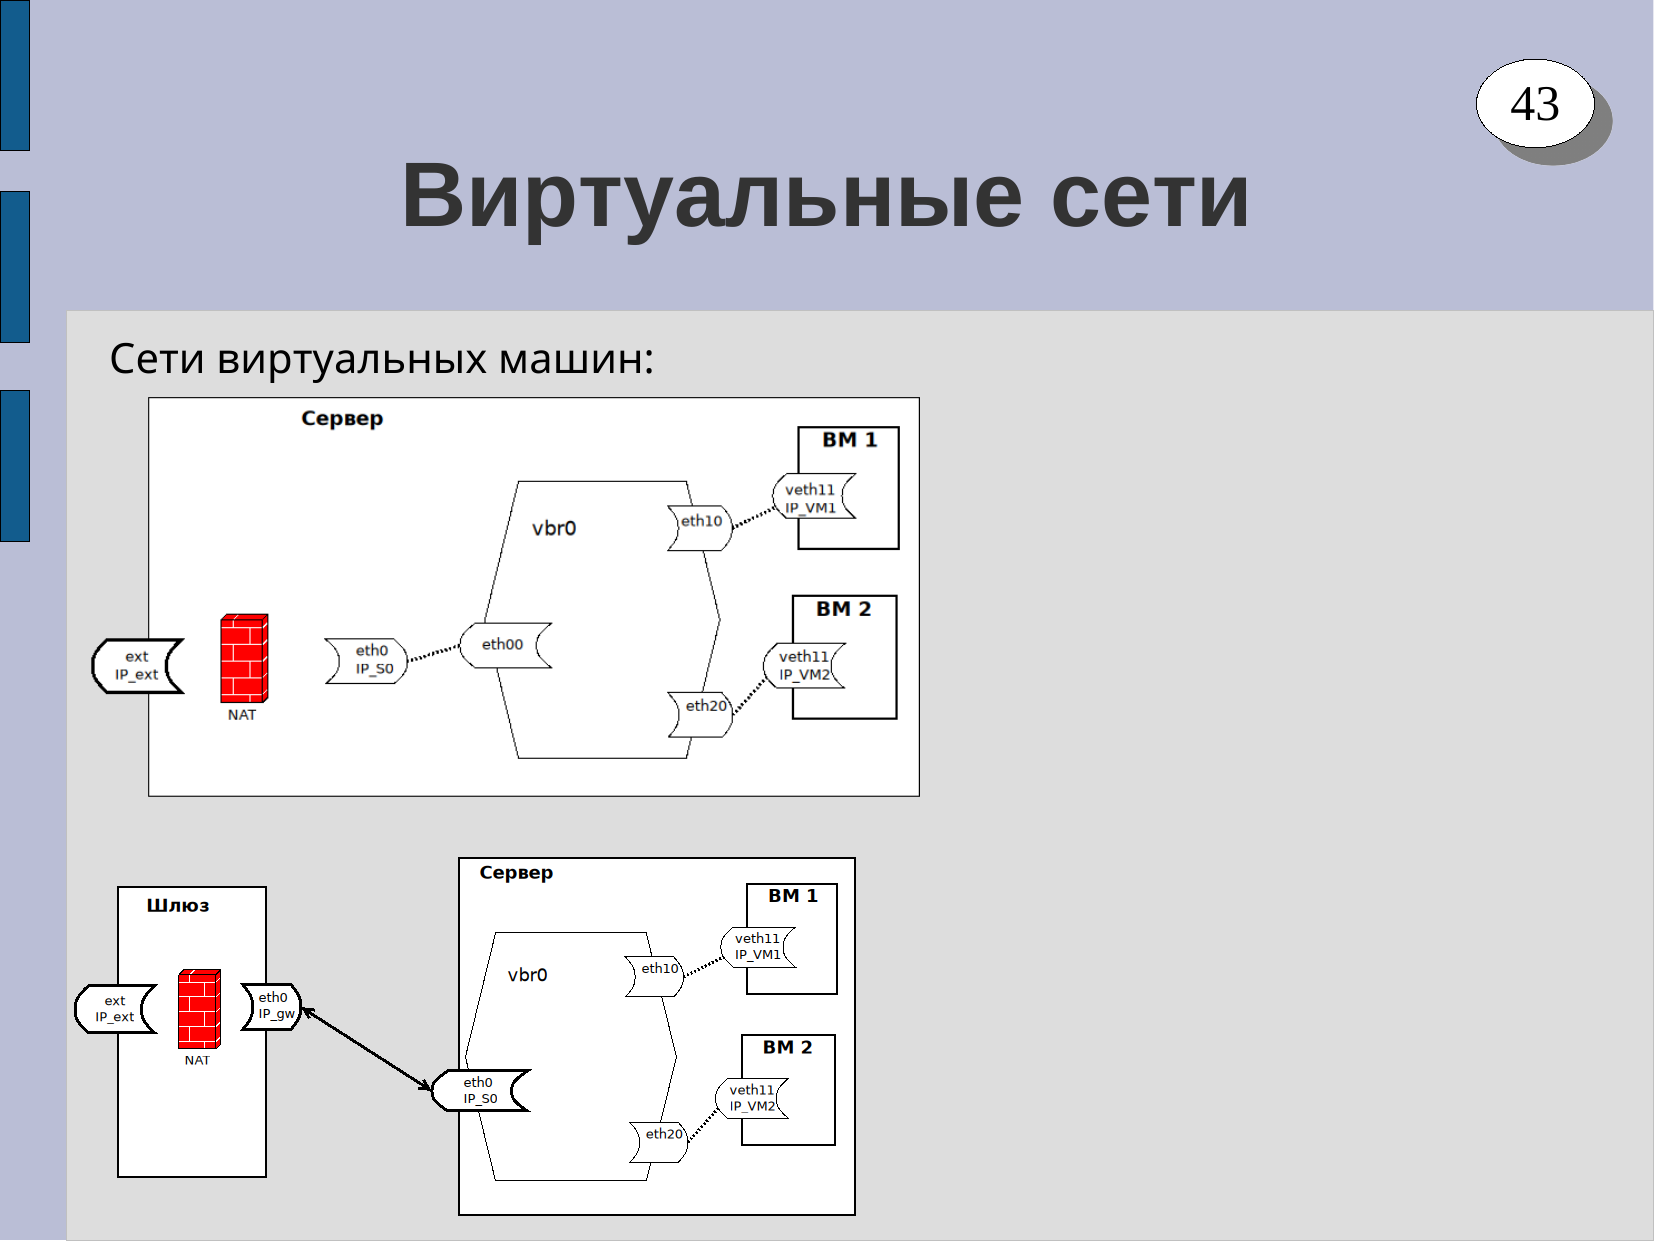

43
# Виртуальные сети
Сети виртуальных машин: